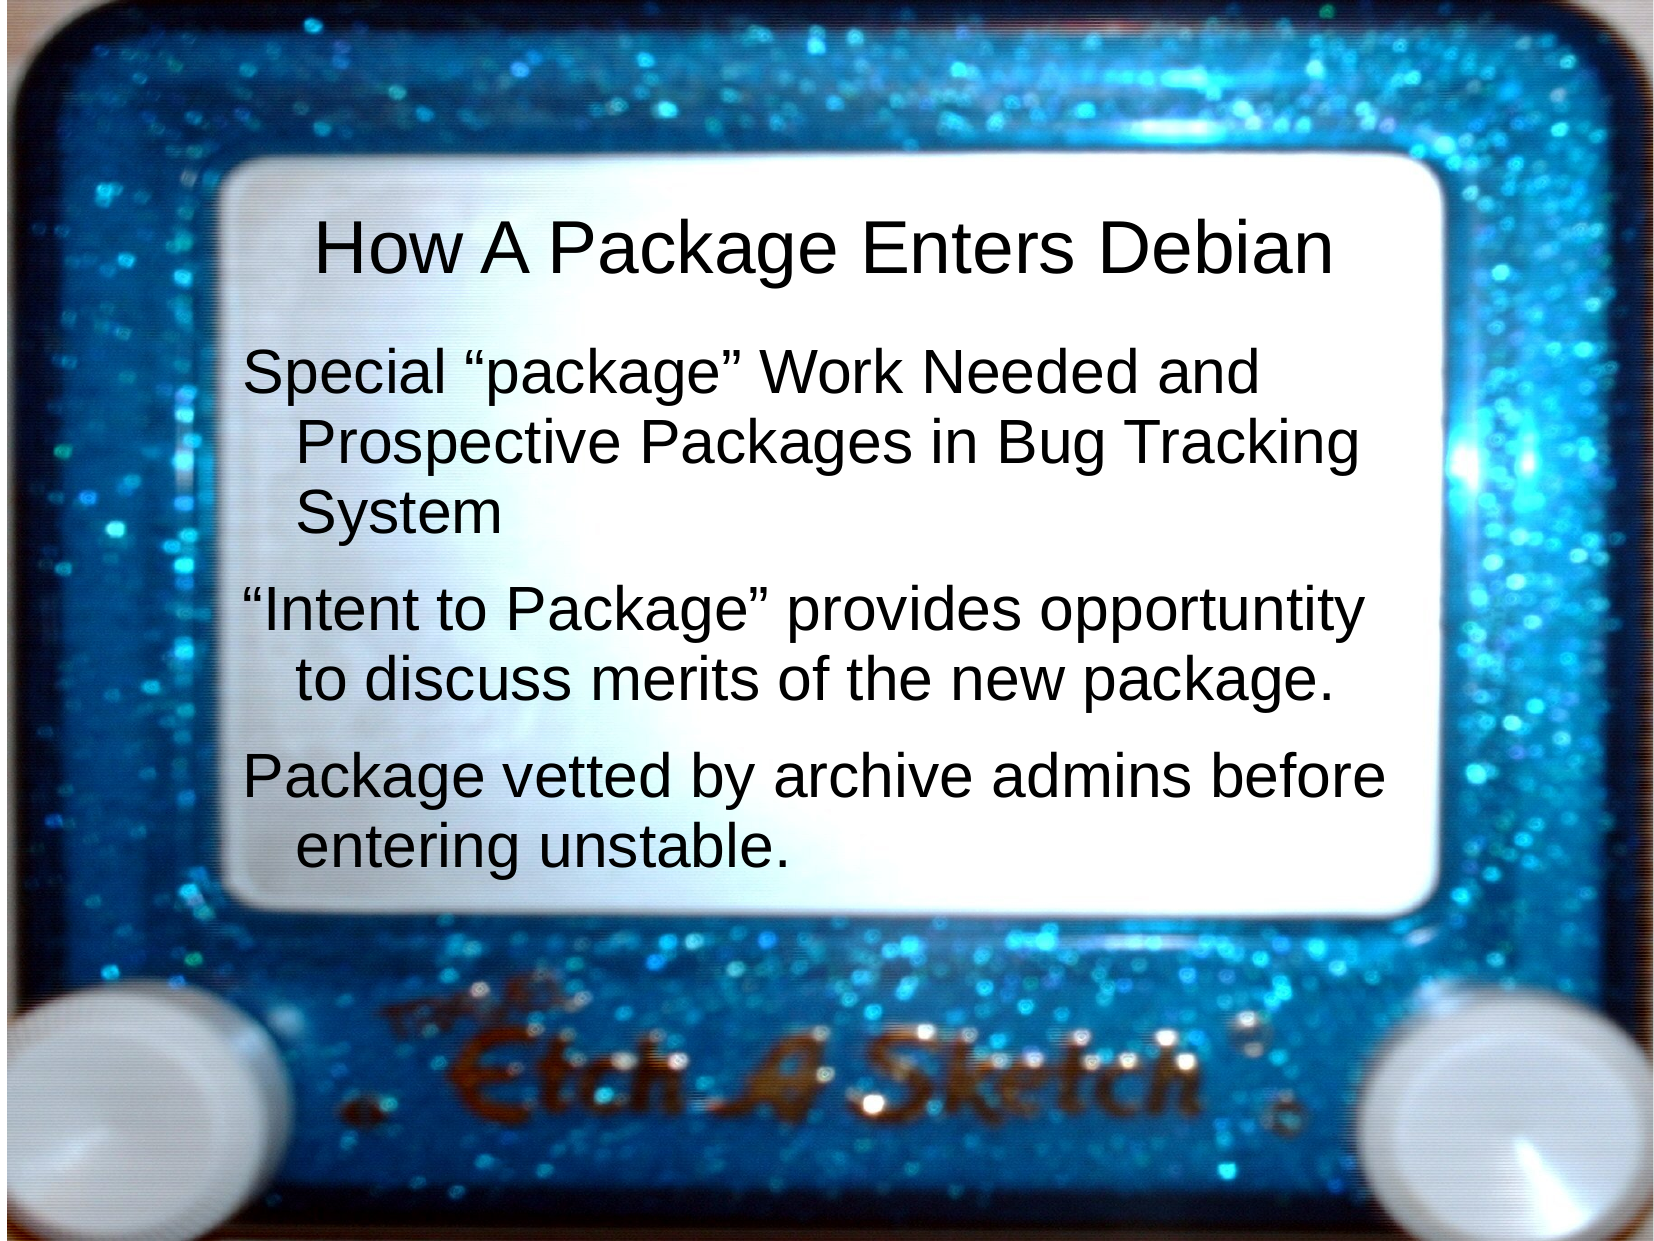

# How A Package Enters Debian
Special “package” Work Needed and Prospective Packages in Bug Tracking System
“Intent to Package” provides opportuntity to discuss merits of the new package.
Package vetted by archive admins before entering unstable.